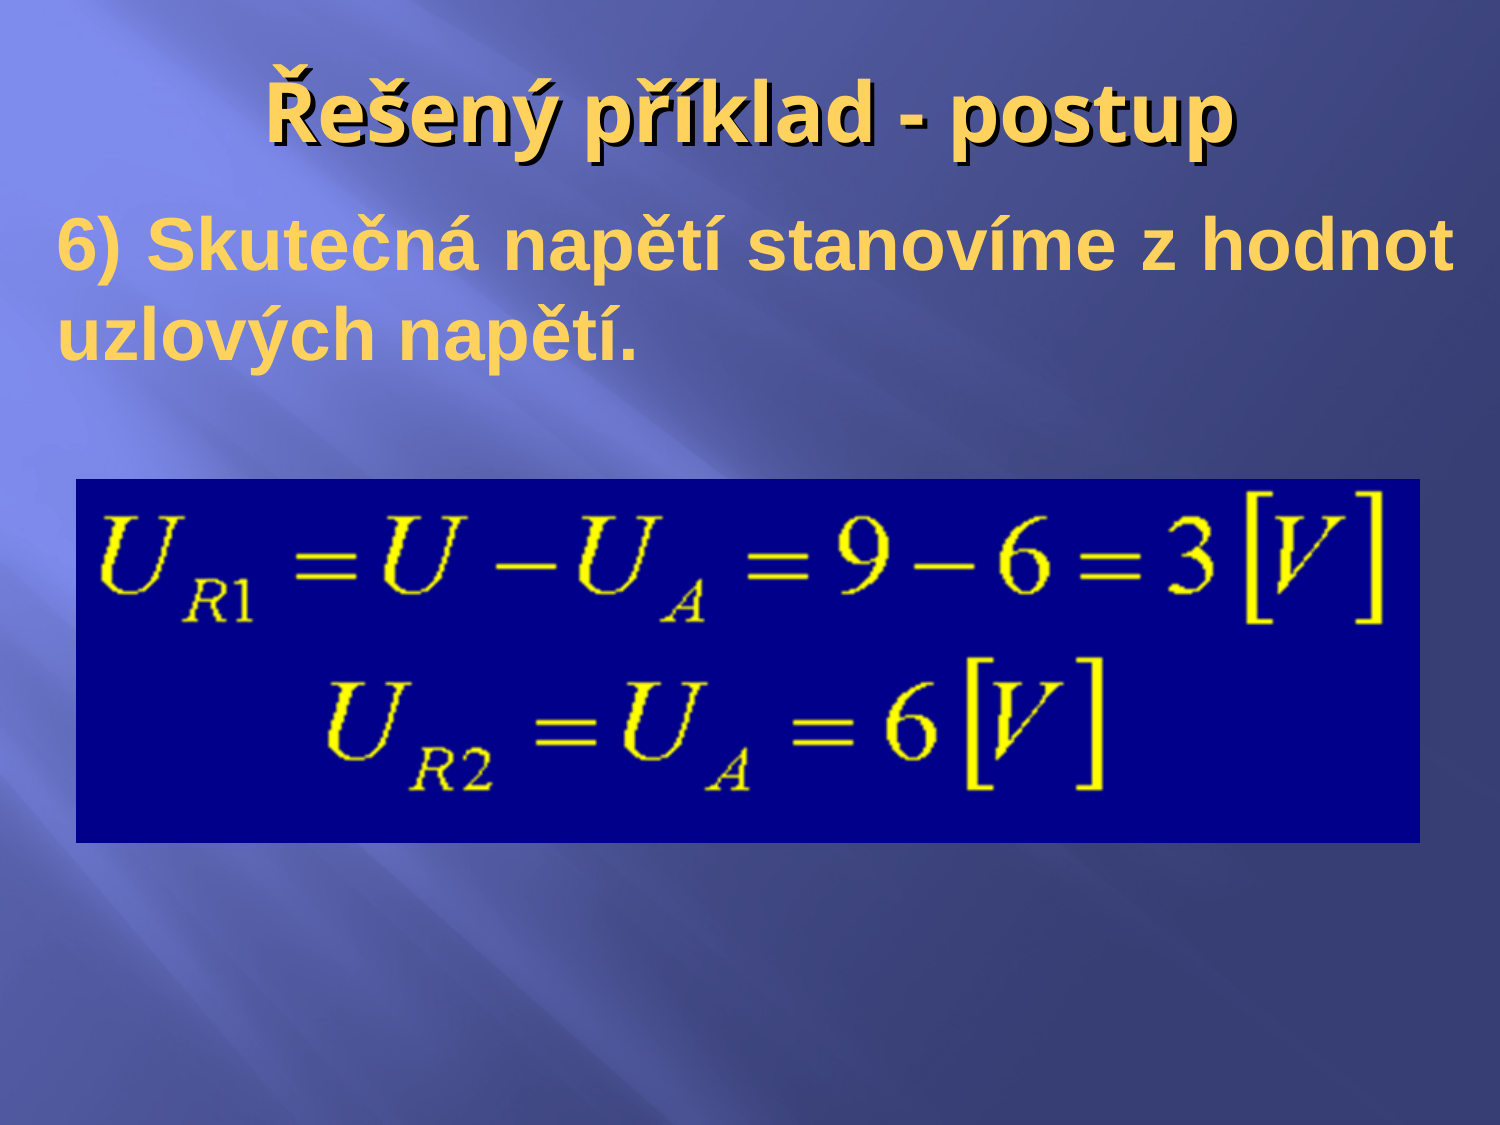

# Řešený příklad - postup
6) Skutečná napětí stanovíme z hodnot uzlových napětí.